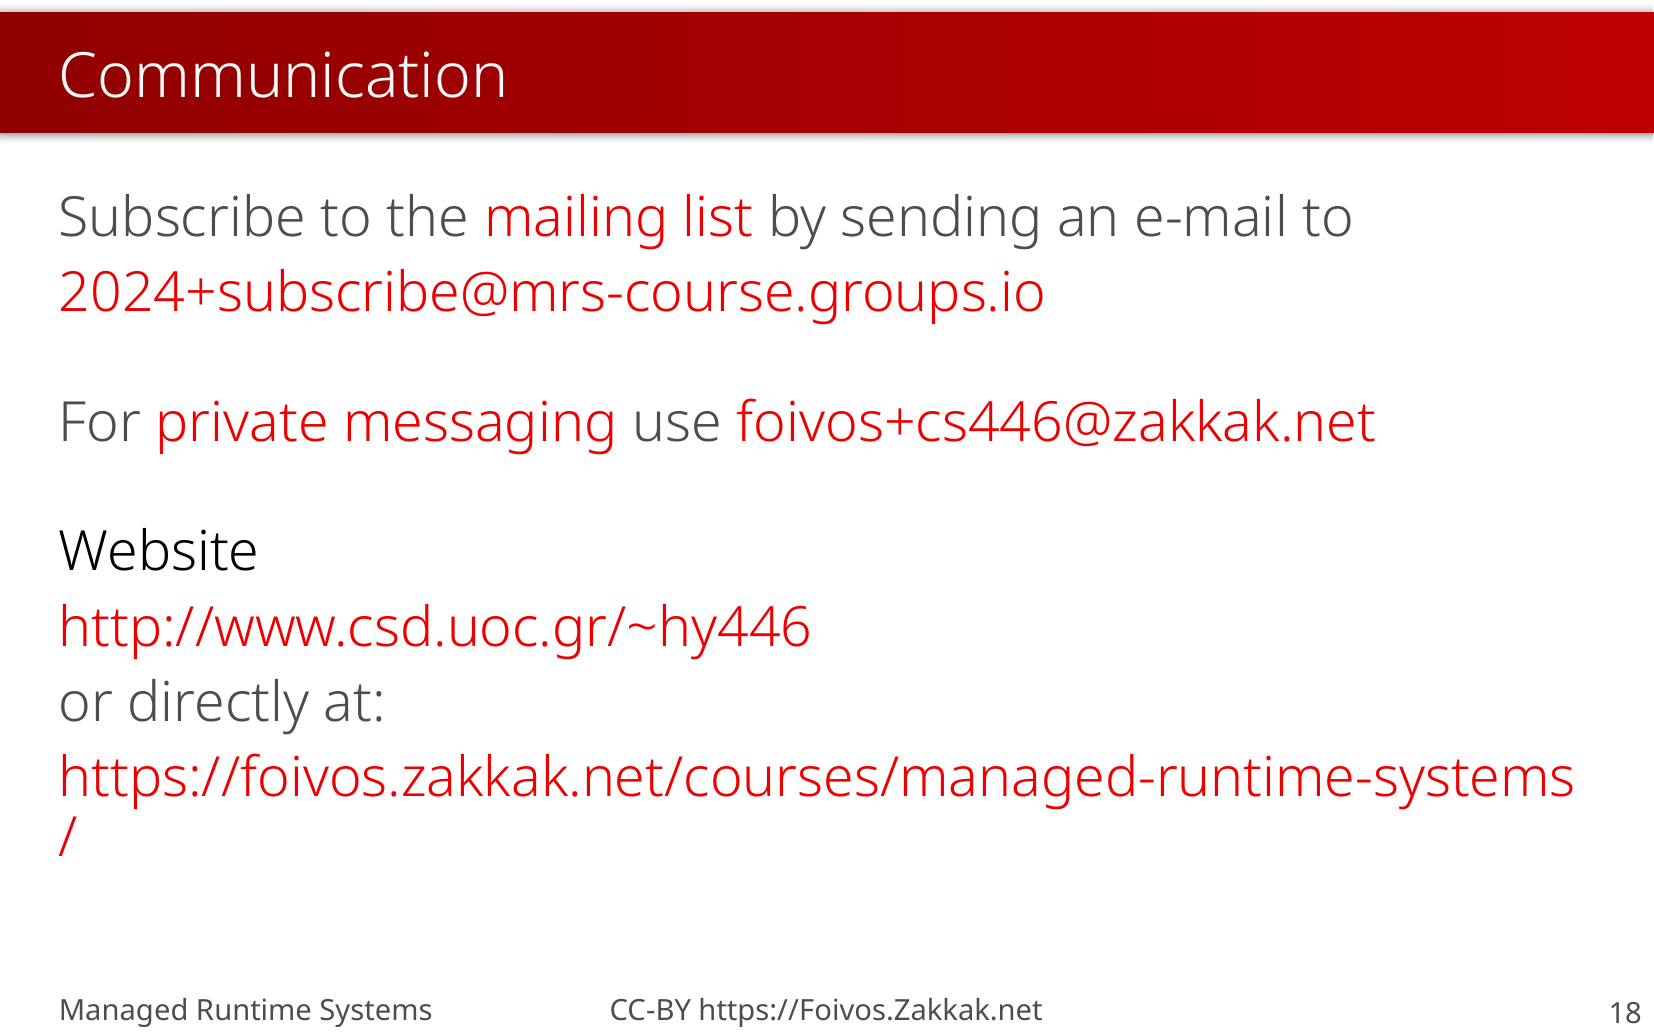

# Communication
Subscribe to the mailing list by sending an e-mail to
2024+subscribe@mrs-course.groups.io
For private messaging use foivos+cs446@zakkak.net
Website
http://www.csd.uoc.gr/~hy446
or directly at: https://foivos.zakkak.net/courses/managed-runtime-systems/
Managed Runtime Systems
CC-BY https://Foivos.Zakkak.net
18